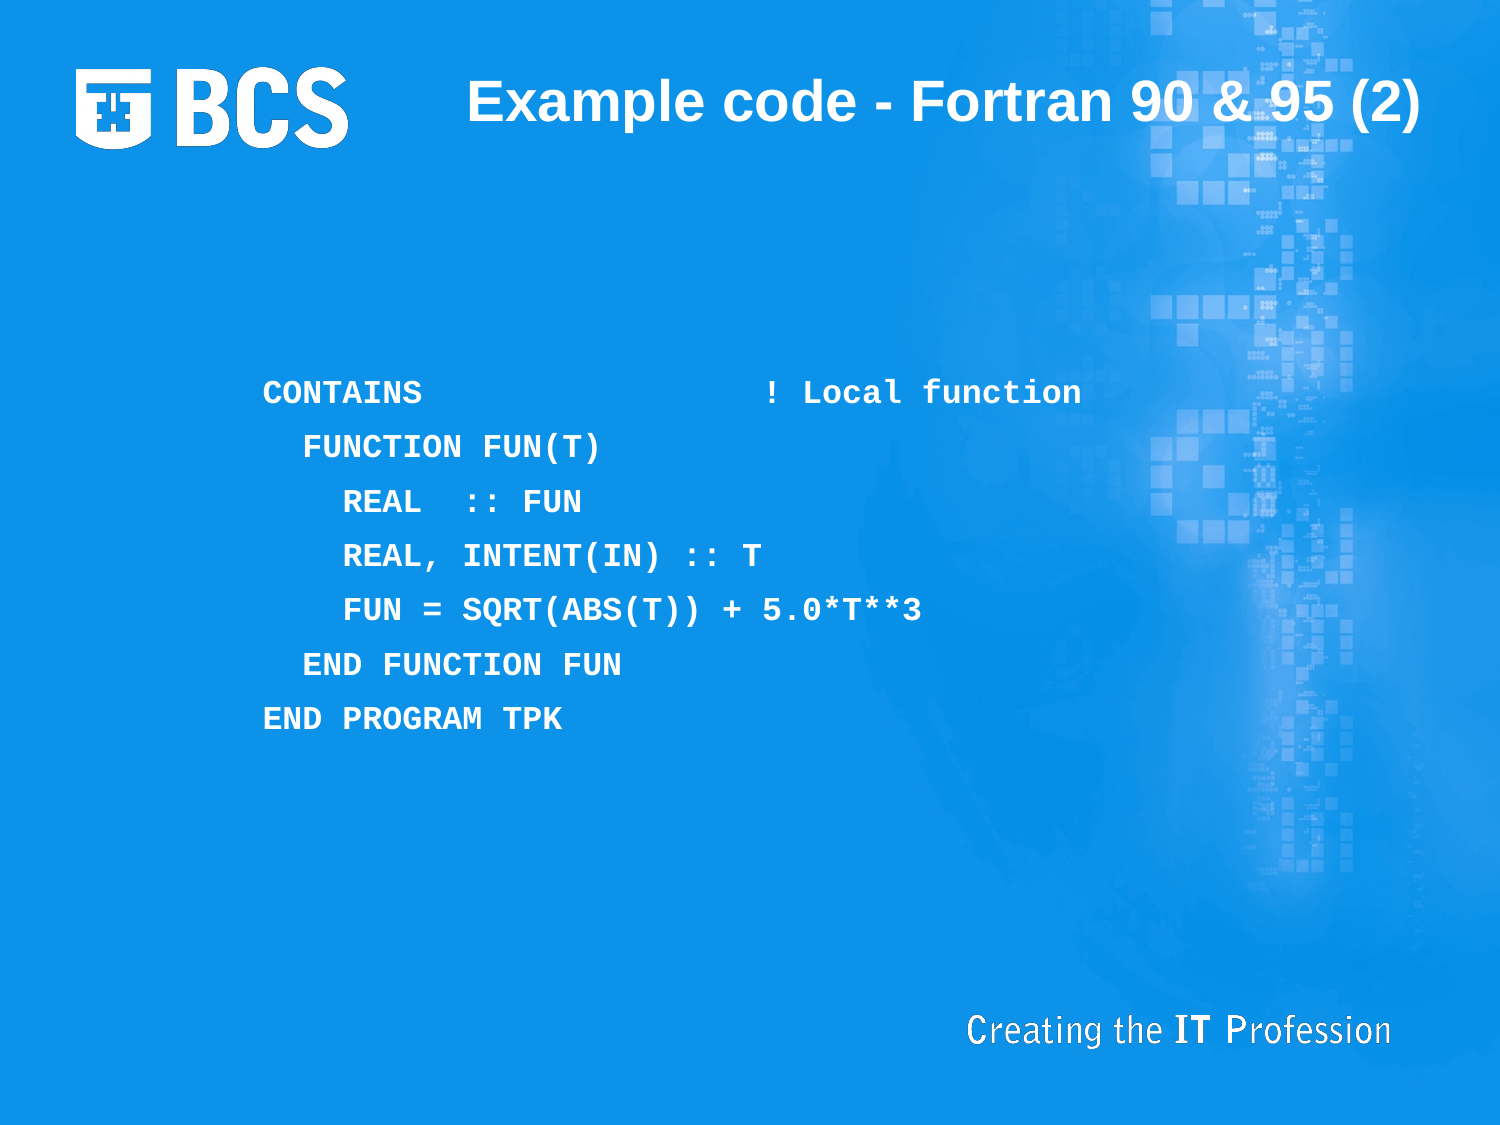

# Example code - Fortran 90 & 95 (2)
 CONTAINS ! Local function
 FUNCTION FUN(T)
 REAL :: FUN
 REAL, INTENT(IN) :: T
 FUN = SQRT(ABS(T)) + 5.0*T**3
 END FUNCTION FUN
 END PROGRAM TPK